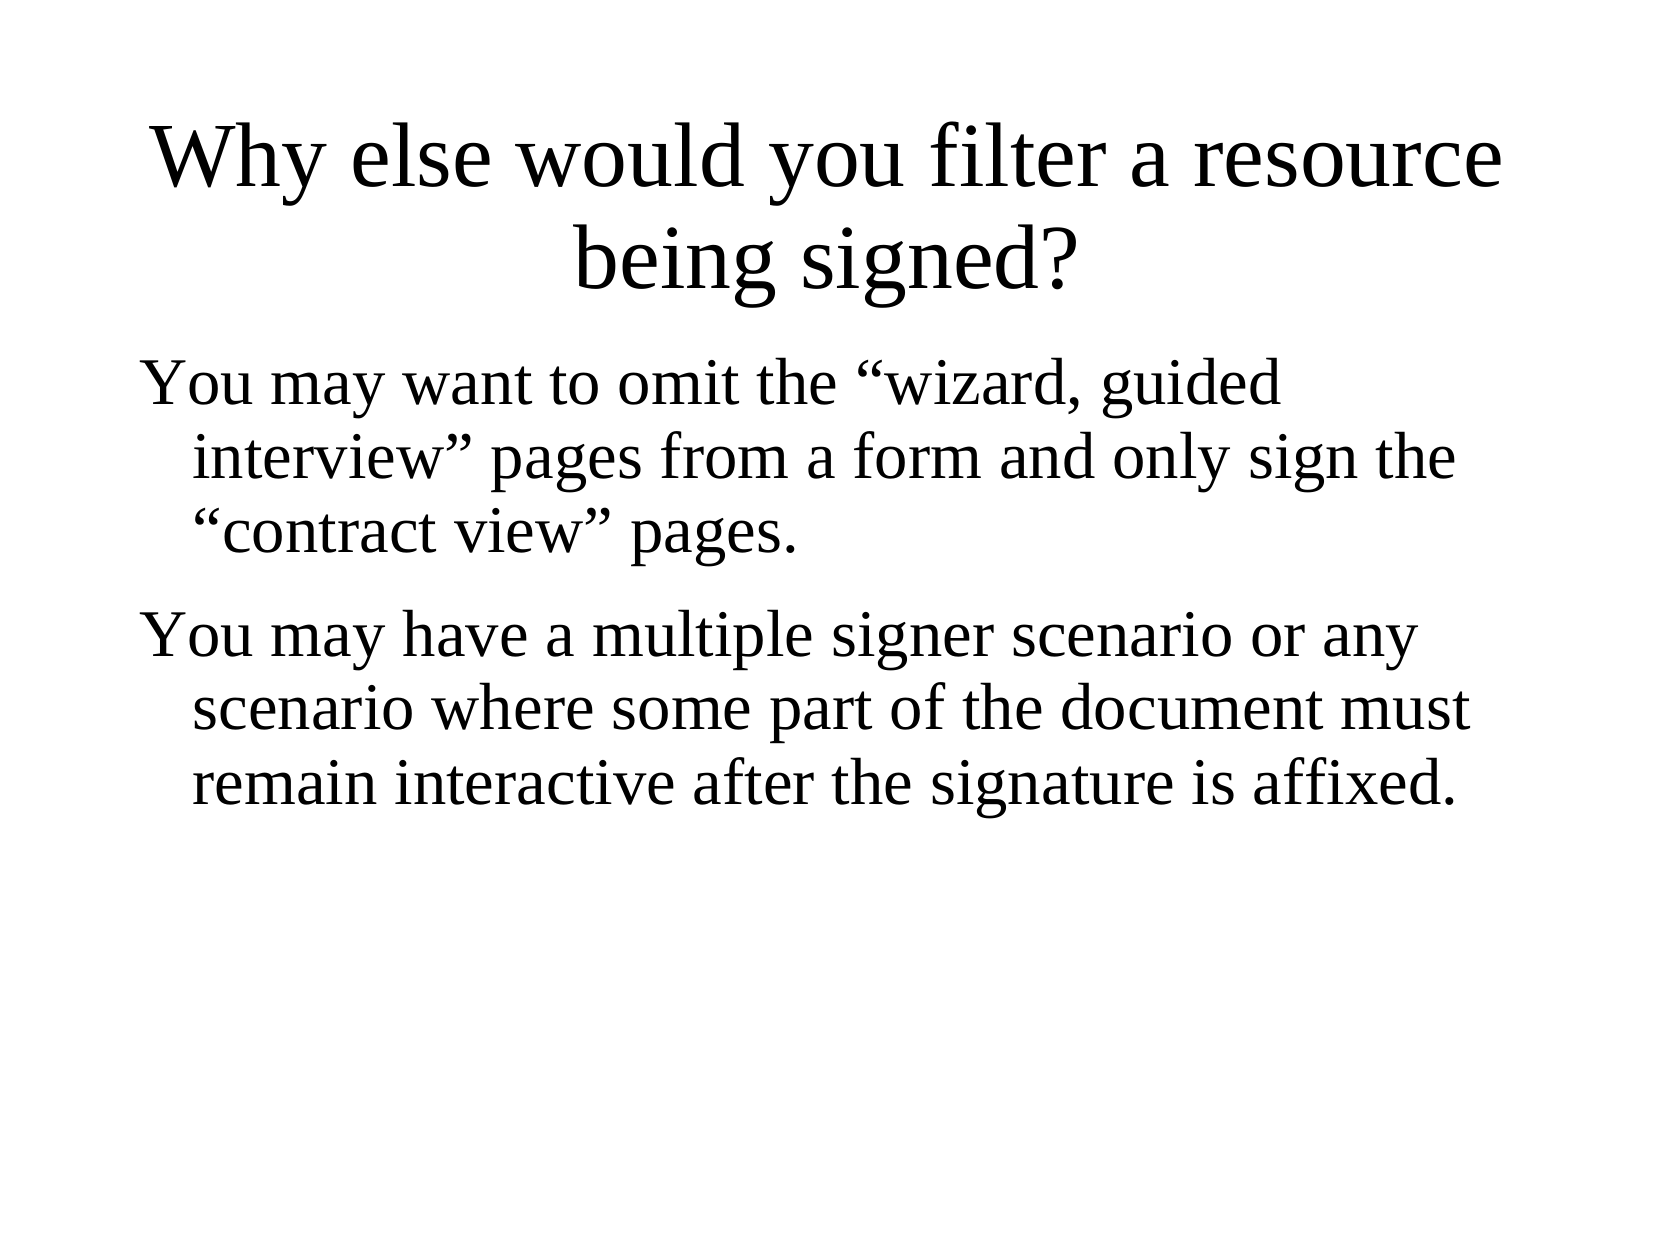

# Why else would you filter a resource being signed?
You may want to omit the “wizard, guided interview” pages from a form and only sign the “contract view” pages.
You may have a multiple signer scenario or any scenario where some part of the document must remain interactive after the signature is affixed.